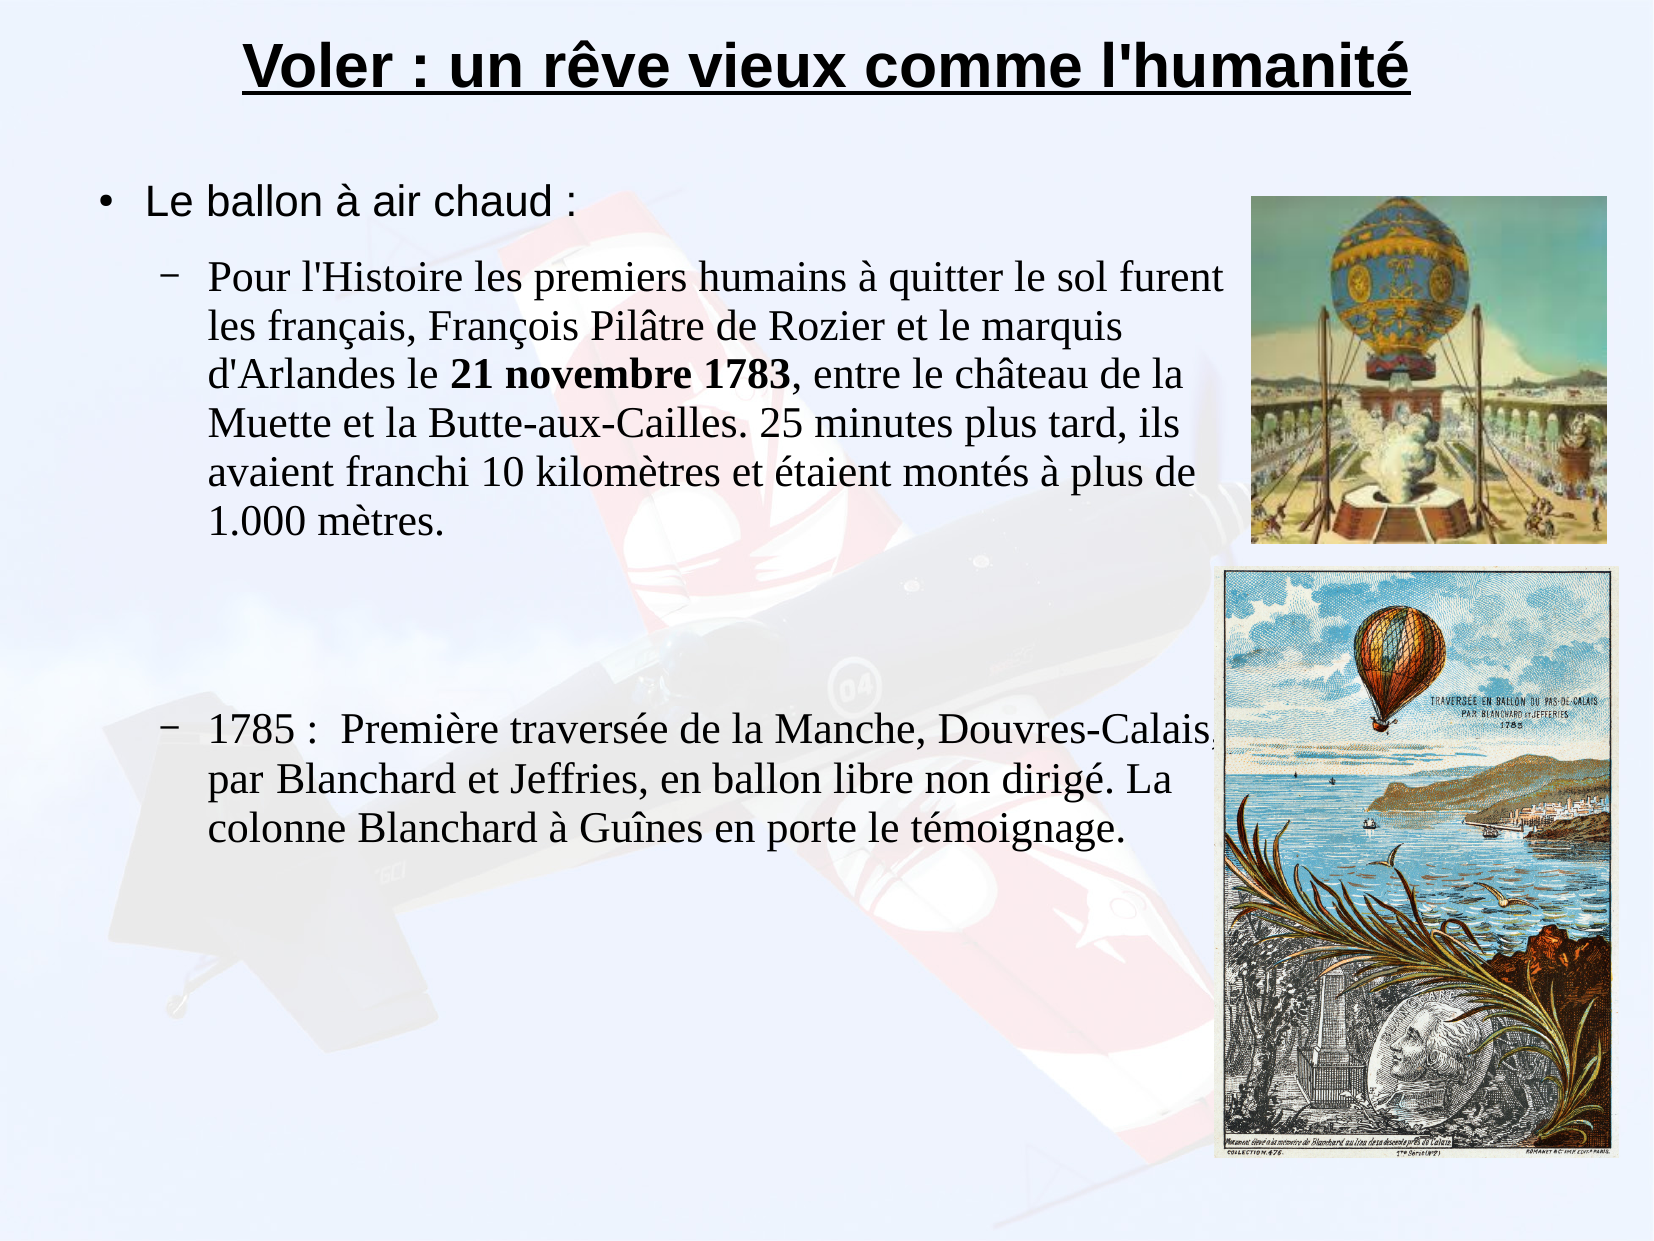

# Voler : un rêve vieux comme l'humanité
Le ballon à air chaud :
Pour l'Histoire les premiers humains à quitter le sol furent les français, François Pilâtre de Rozier et le marquis d'Arlandes le 21 novembre 1783, entre le château de la Muette et la Butte-aux-Cailles. 25 minutes plus tard, ils avaient franchi 10 kilomètres et étaient montés à plus de 1.000 mètres.
1785 : Première traversée de la Manche, Douvres-Calais, par Blanchard et Jeffries, en ballon libre non dirigé. La colonne Blanchard à Guînes en porte le témoignage.
6